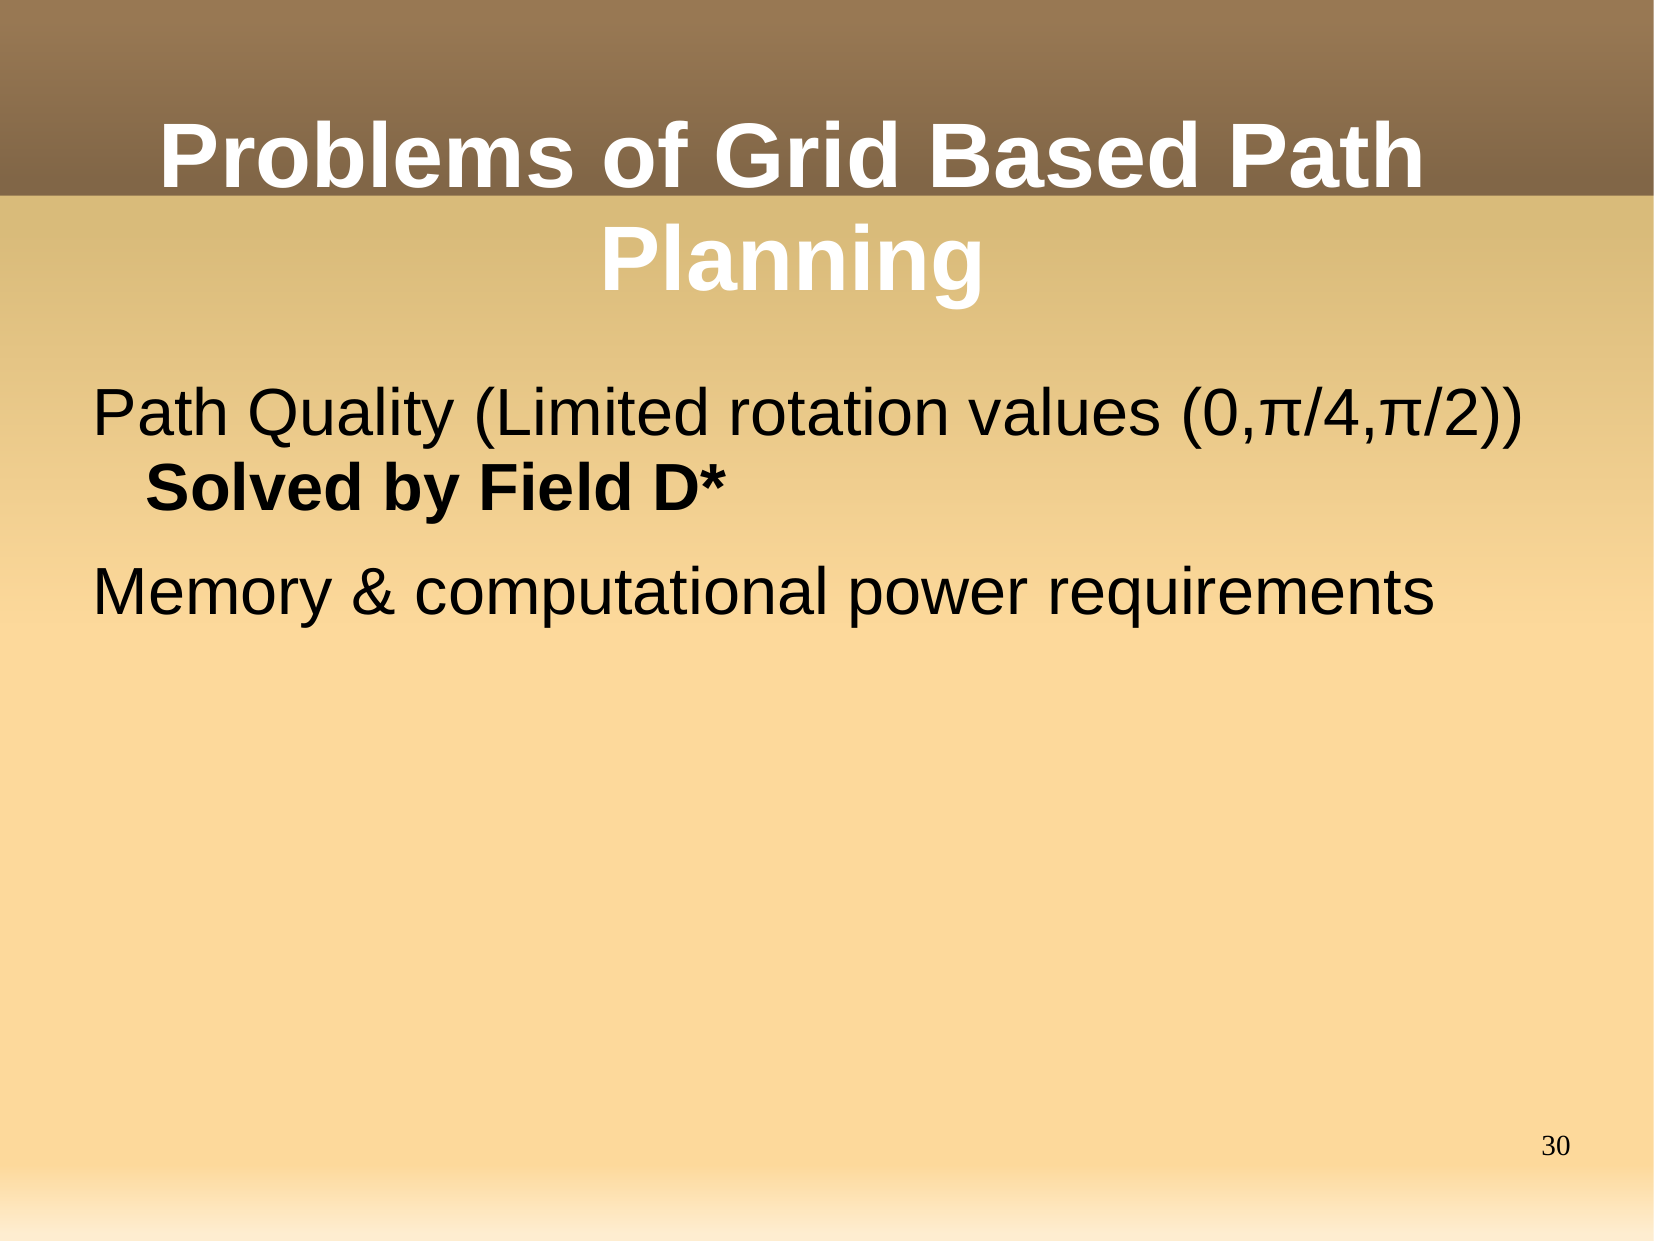

# Problems of Grid Based Path Planning
Path Quality (Limited rotation values (0,π/4,π/2)) Solved by Field D*
Memory & computational power requirements
30